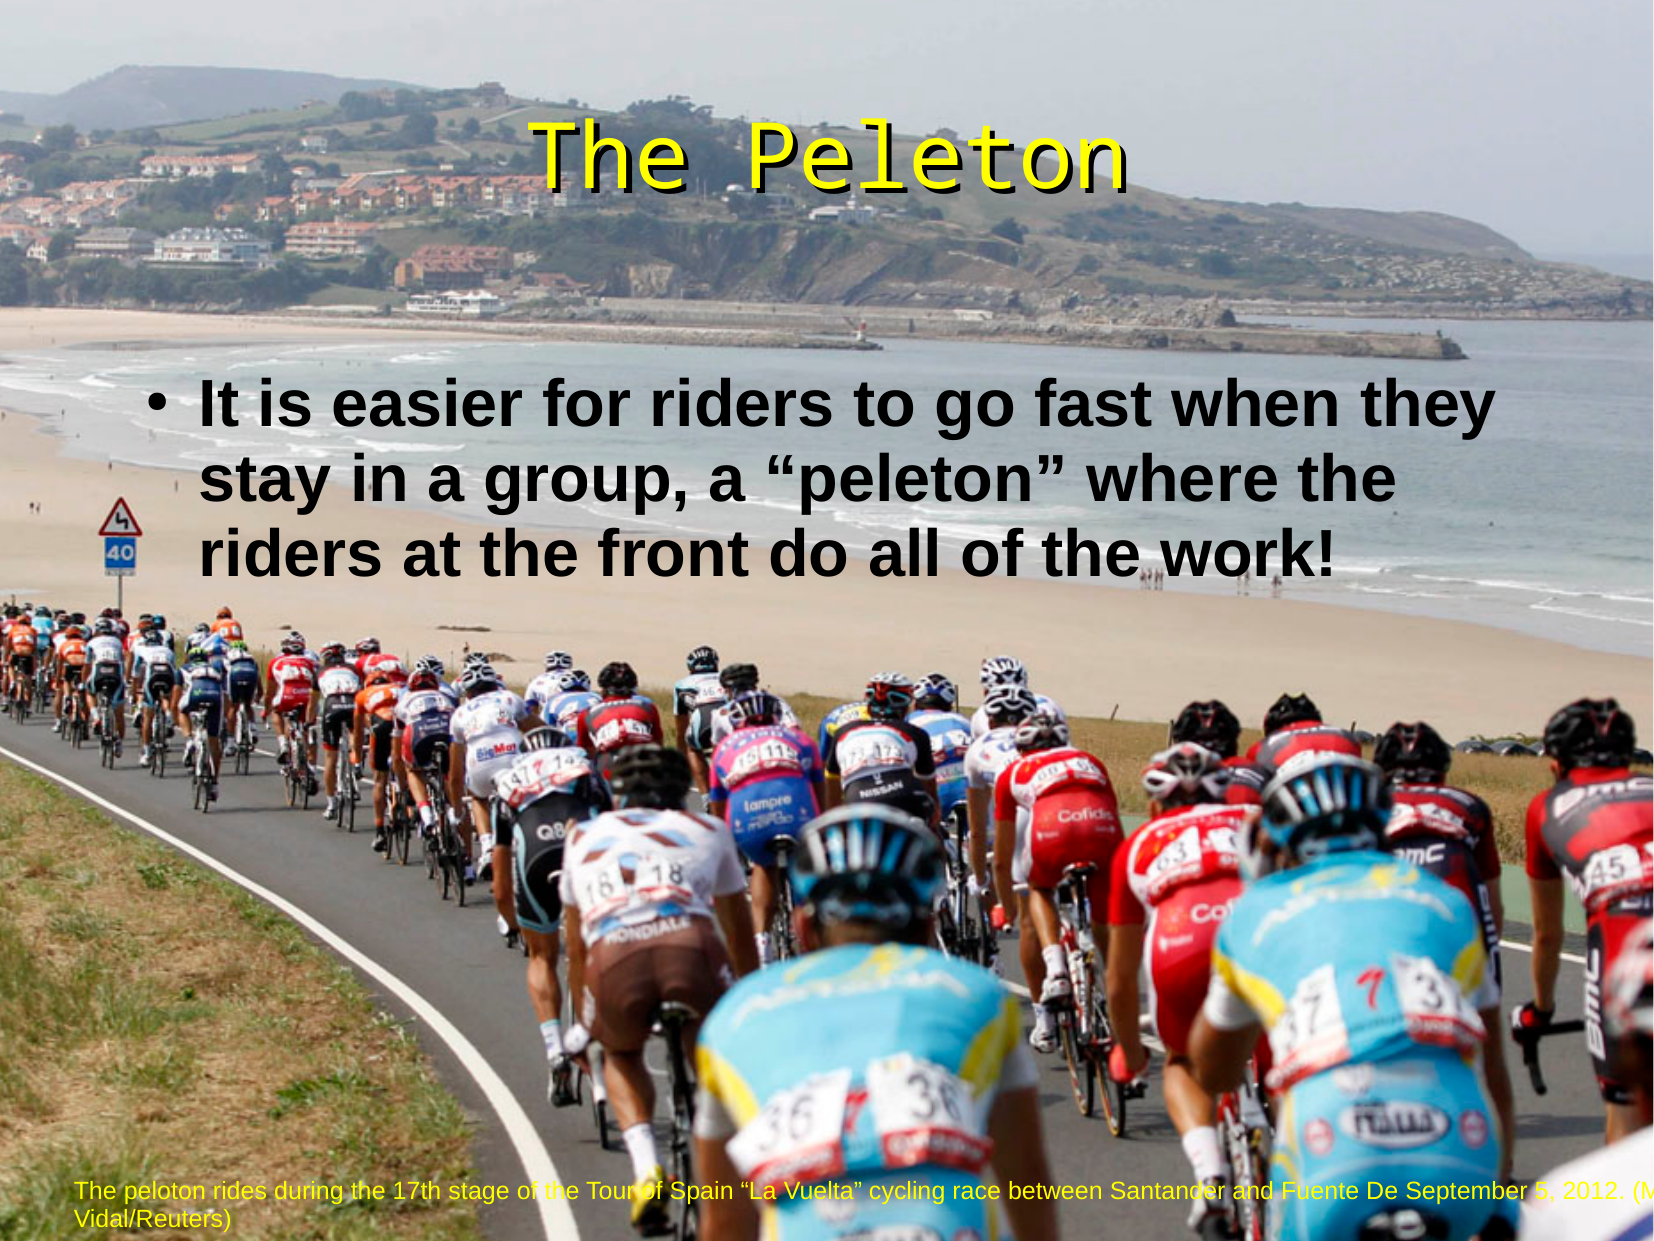

# The Peleton
It is easier for riders to go fast when they stay in a group, a “peleton” where the riders at the front do all of the work!
The peloton rides during the 17th stage of the Tour of Spain “La Vuelta” cycling race between Santander and Fuente De September 5, 2012. (Miguel Vidal/Reuters)